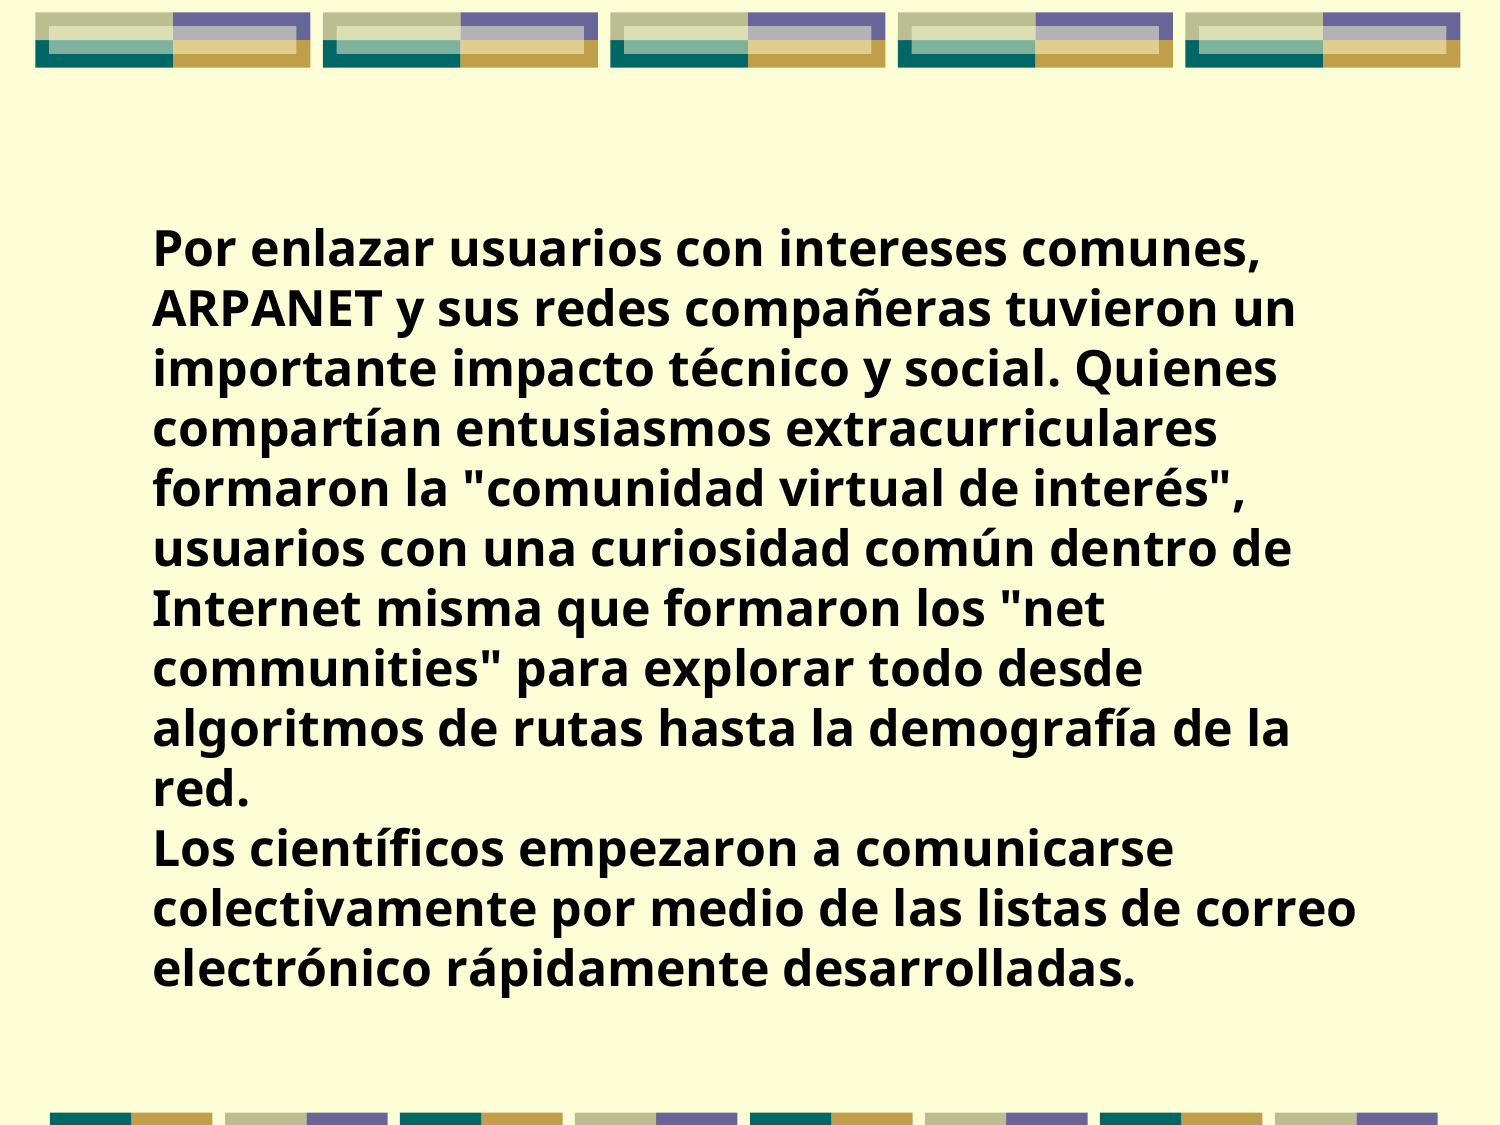

# Por enlazar usuarios con intereses comunes, ARPANET y sus redes compañeras tuvieron un importante impacto técnico y social. Quienes compartían entusiasmos extracurriculares formaron la "comunidad virtual de interés", usuarios con una curiosidad común dentro de Internet misma que formaron los "net communities" para explorar todo desde algoritmos de rutas hasta la demografía de la red. Los científicos empezaron a comunicarse colectivamente por medio de las listas de correo electrónico rápidamente desarrolladas.